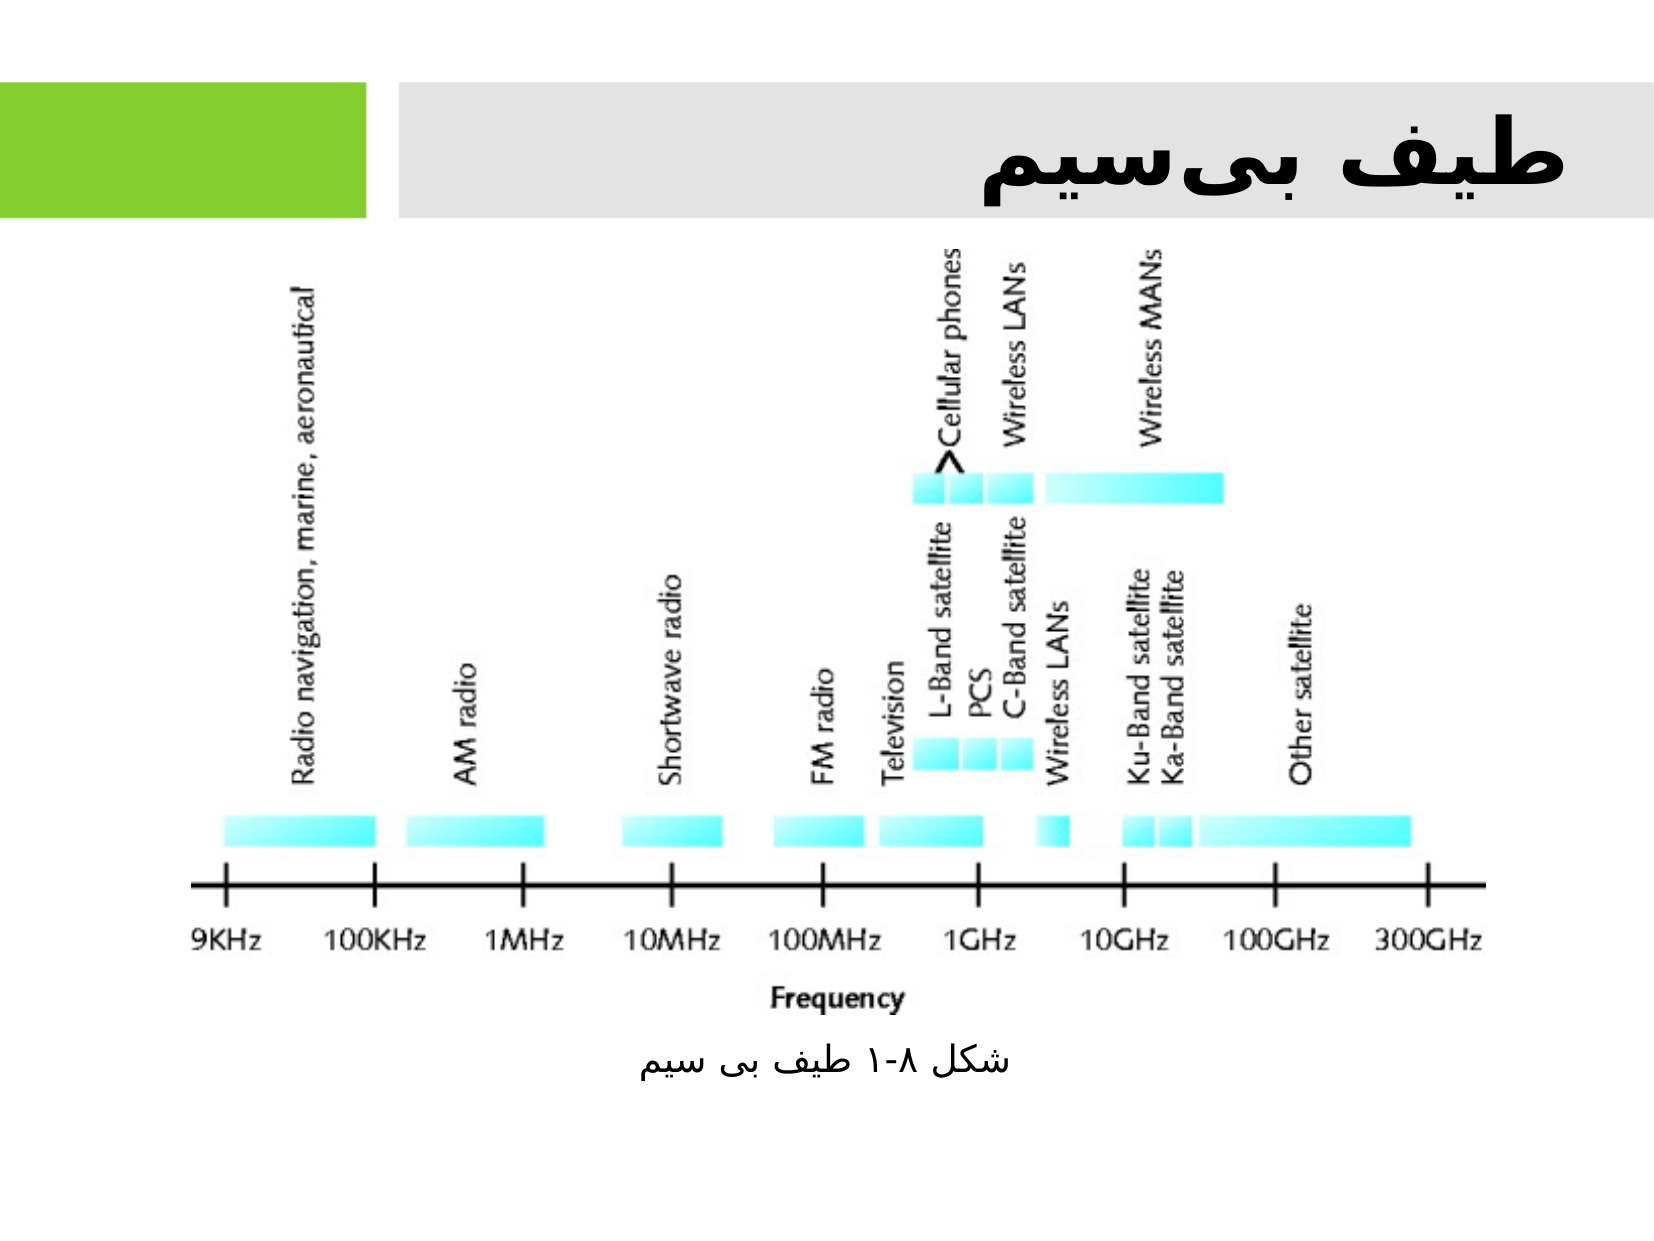

# طیف بی‌سیم
شکل ۸-۱ طیف بی سیم